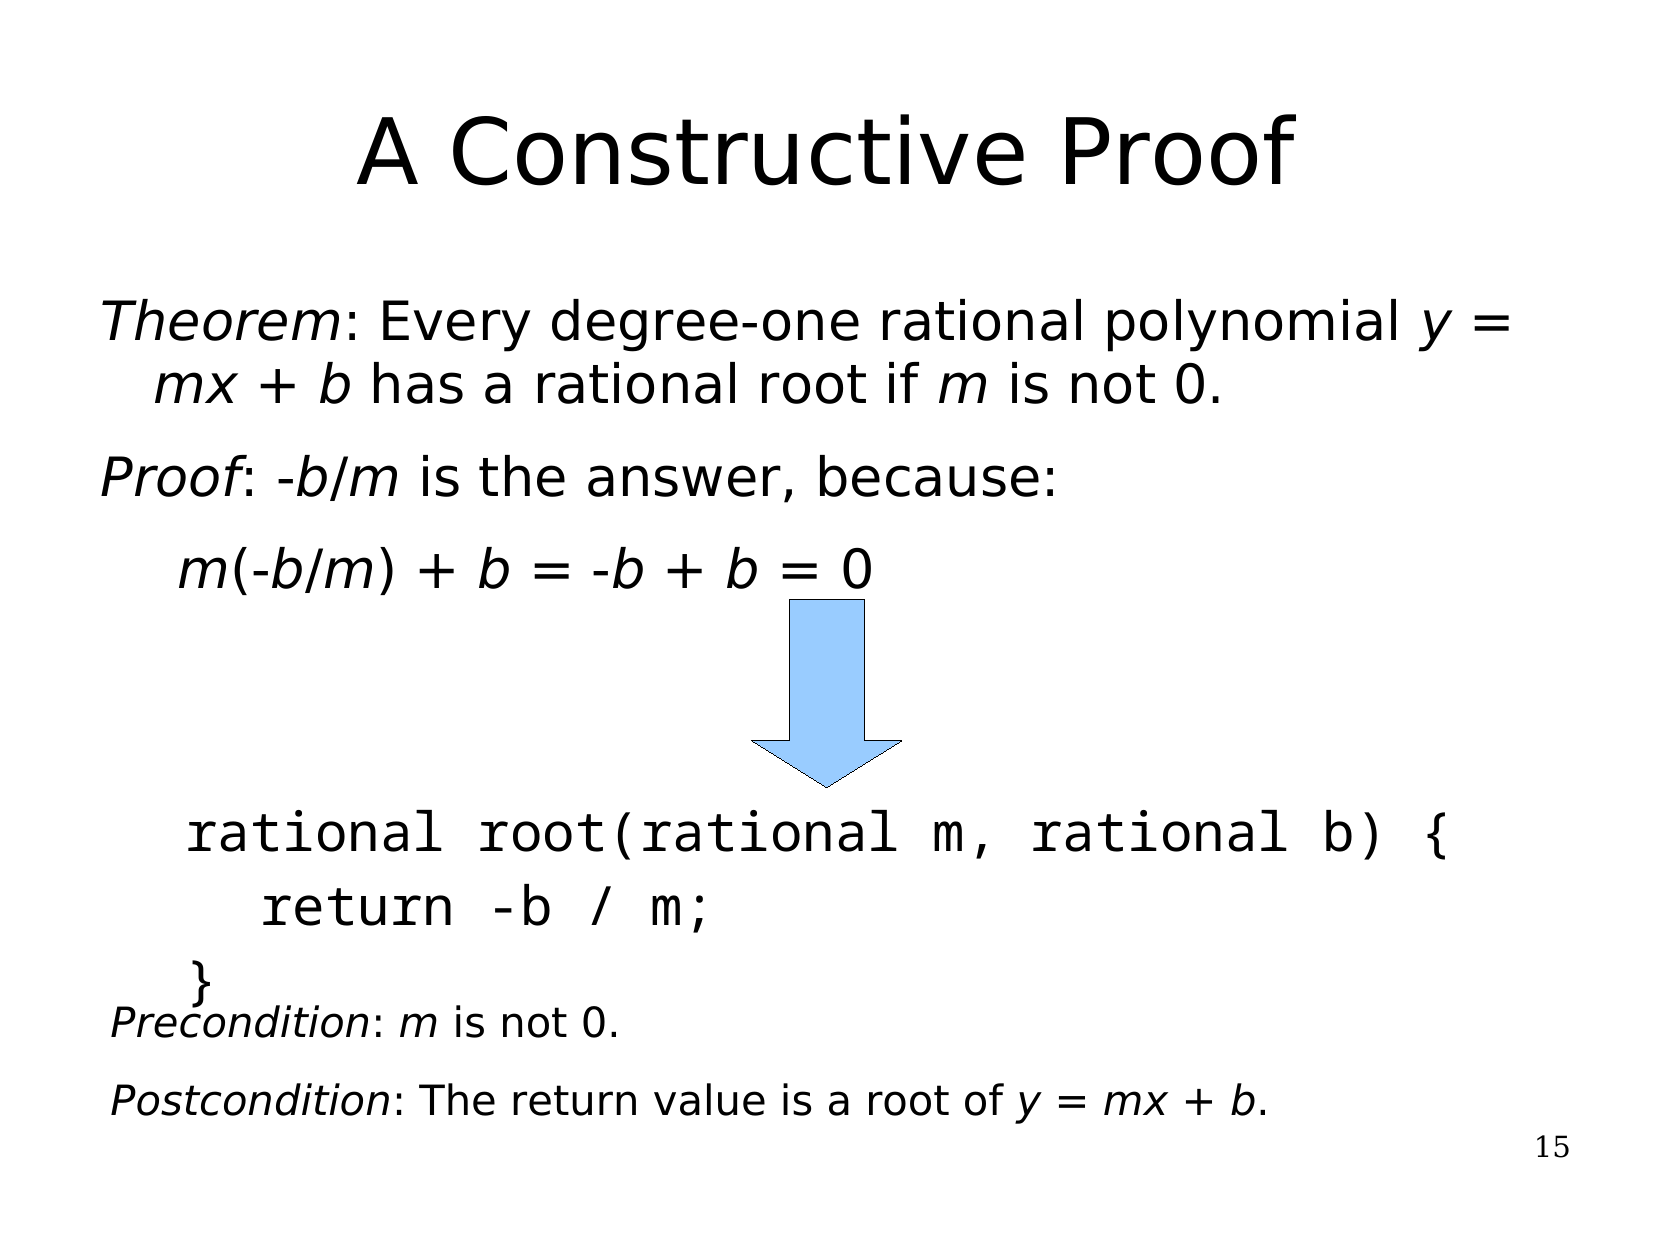

# A Constructive Proof
Theorem: Every degree-one rational polynomial y = mx + b has a rational root if m is not 0.
Proof: -b/m is the answer, because:
m(-b/m) + b = -b + b = 0
rational root(rational m, rational b) {
	return -b / m;
}
Precondition: m is not 0.
Postcondition: The return value is a root of y = mx + b.
15